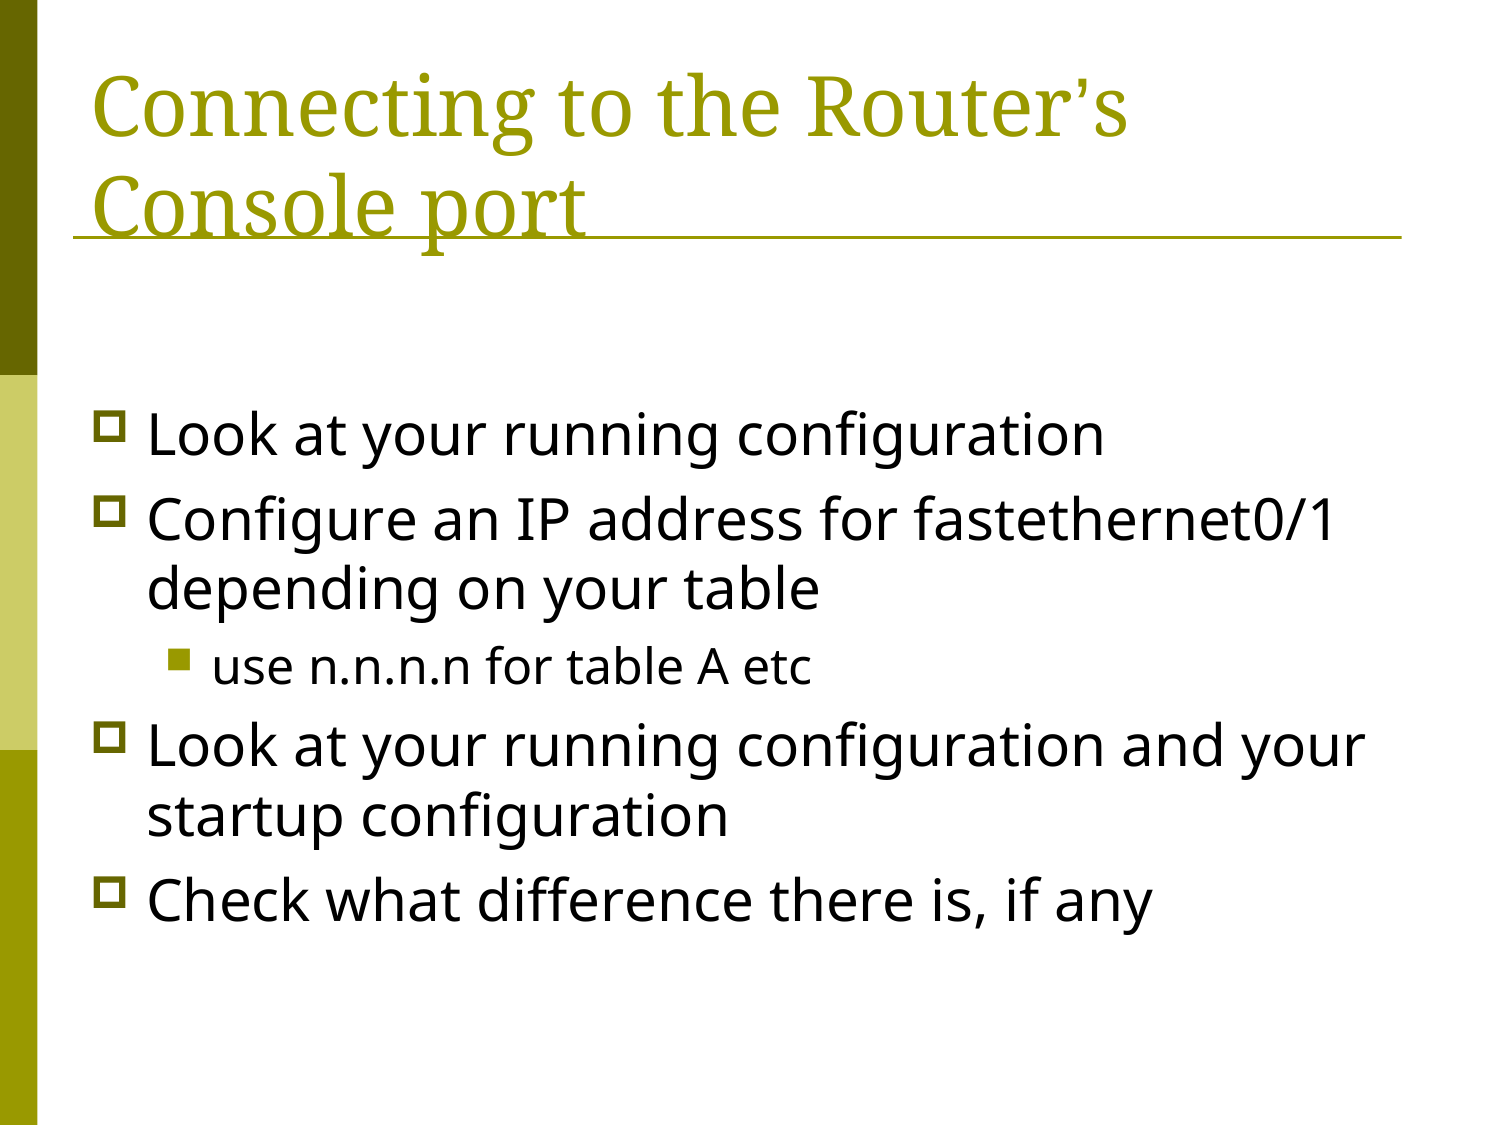

# Connecting to the Router’s Console port
Look at your running configuration
Configure an IP address for fastethernet0/1 depending on your table
use n.n.n.n for table A etc
Look at your running configuration and your startup configuration
Check what difference there is, if any